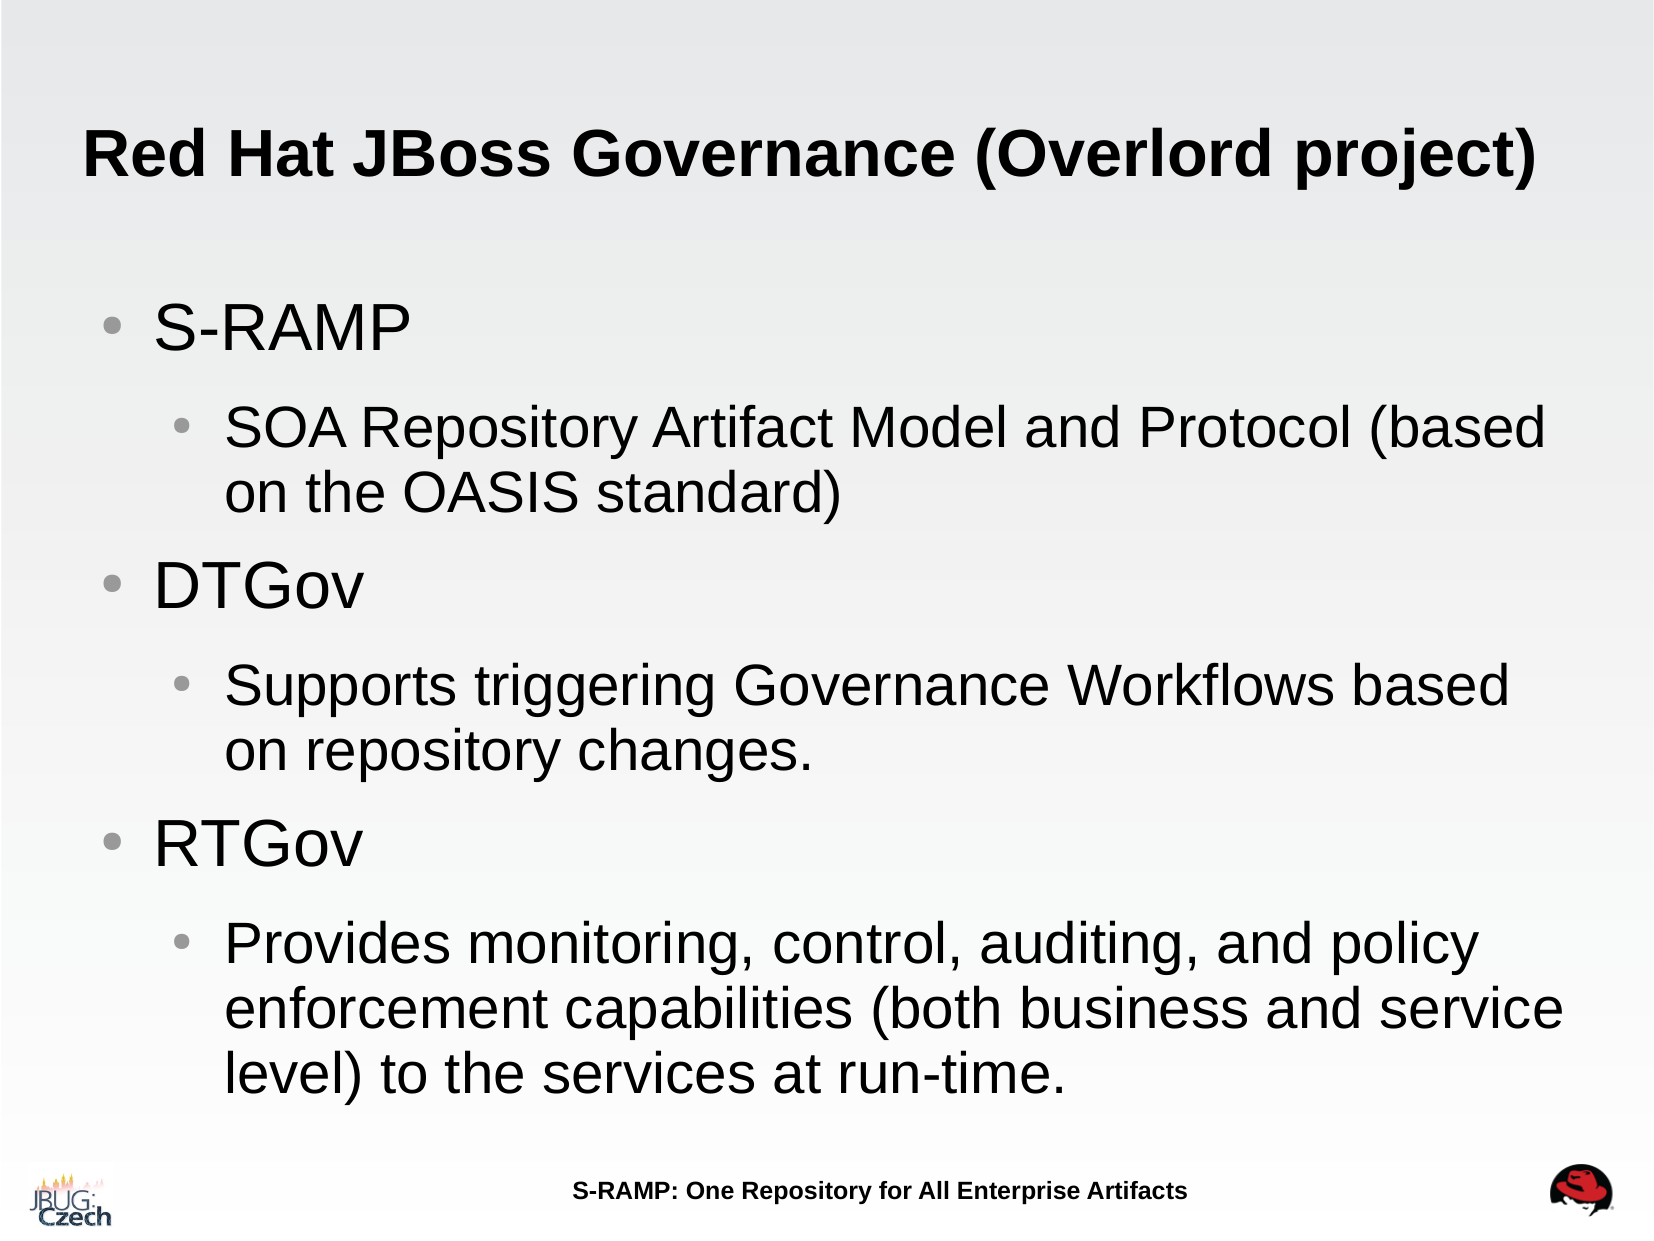

# Red Hat JBoss Governance (Overlord project)
S-RAMP
SOA Repository Artifact Model and Protocol (based on the OASIS standard)
DTGov
Supports triggering Governance Workflows based on repository changes.
RTGov
Provides monitoring, control, auditing, and policy enforcement capabilities (both business and service level) to the services at run-time.